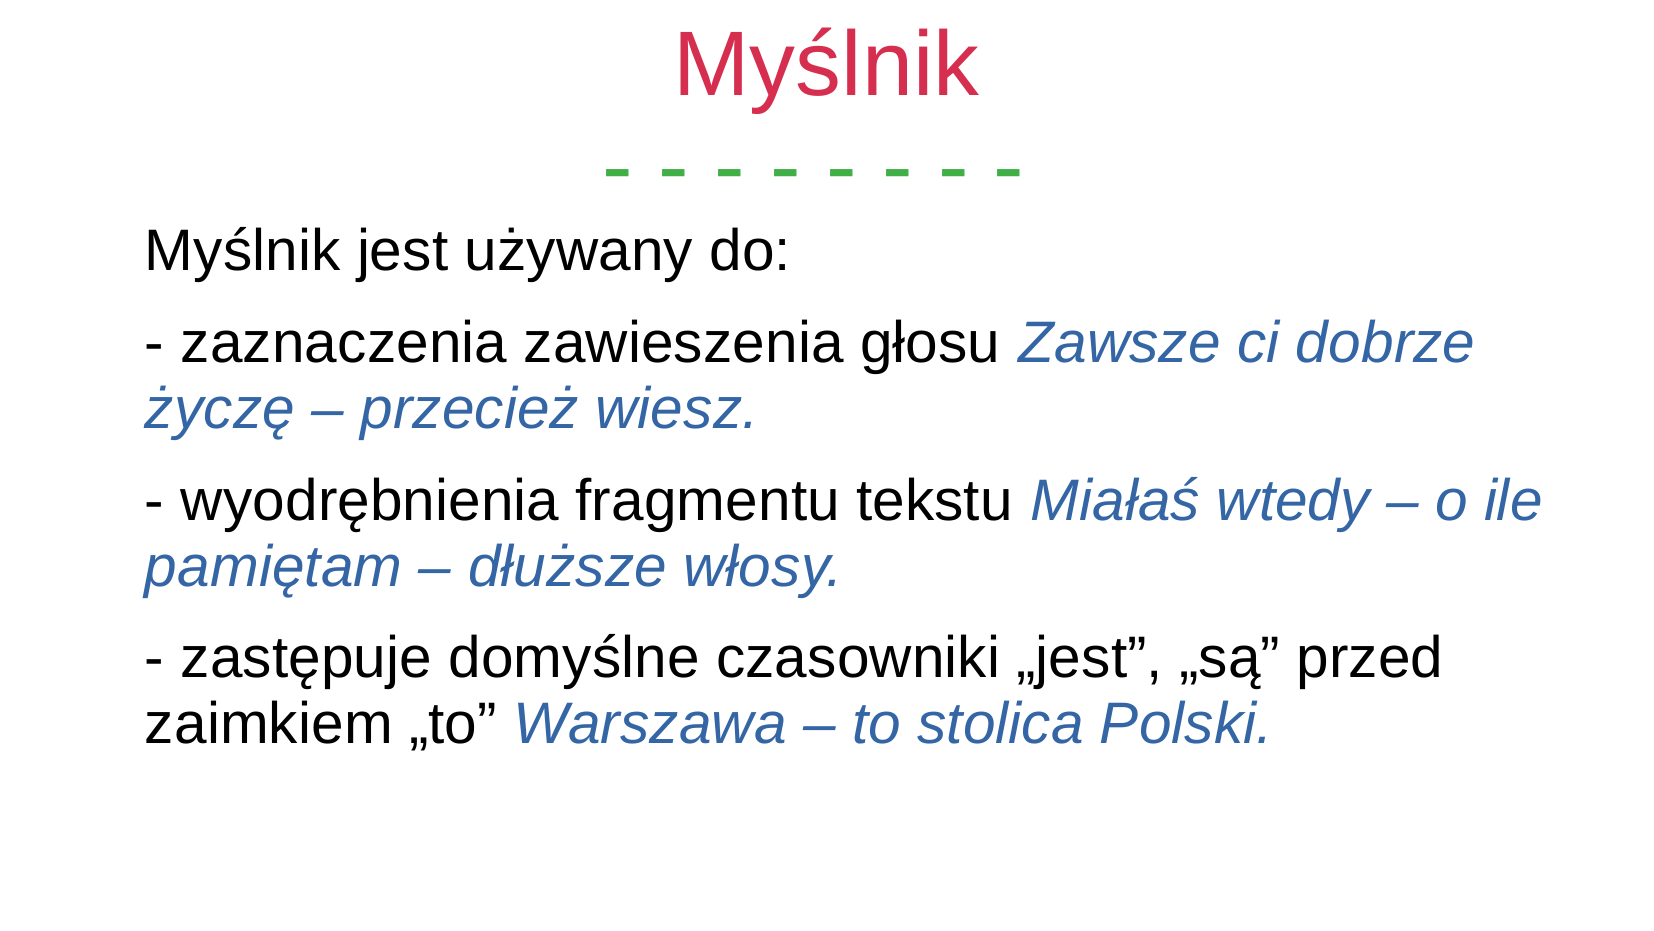

# Myślnik - - - - - - - -
Myślnik jest używany do:
- zaznaczenia zawieszenia głosu Zawsze ci dobrze życzę – przecież wiesz.
- wyodrębnienia fragmentu tekstu Miałaś wtedy – o ile pamiętam – dłuższe włosy.
- zastępuje domyślne czasowniki „jest”, „są” przed zaimkiem „to” Warszawa – to stolica Polski.